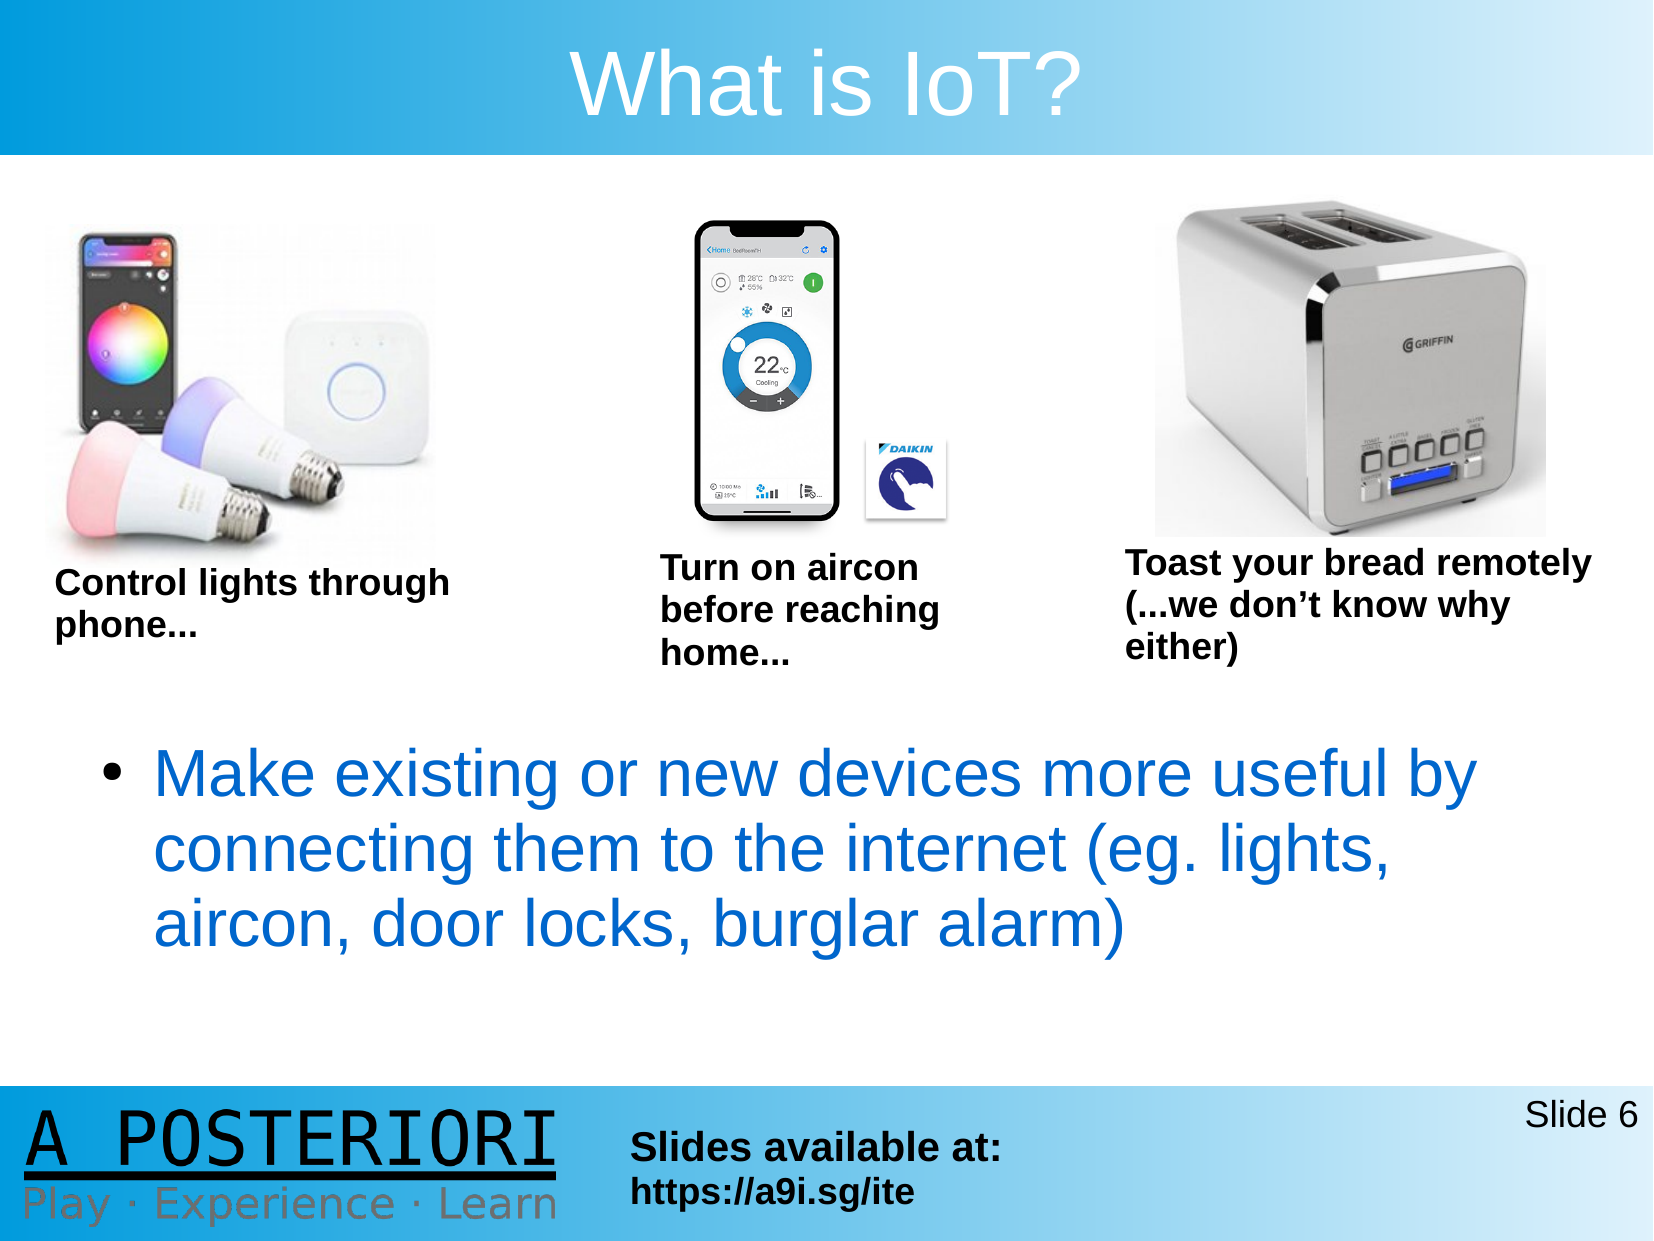

# What is IoT?
Toast your bread remotely (...we don’t know why either)
Turn on aircon before reaching home...
Control lights through phone...
Make existing or new devices more useful by connecting them to the internet (eg. lights, aircon, door locks, burglar alarm)